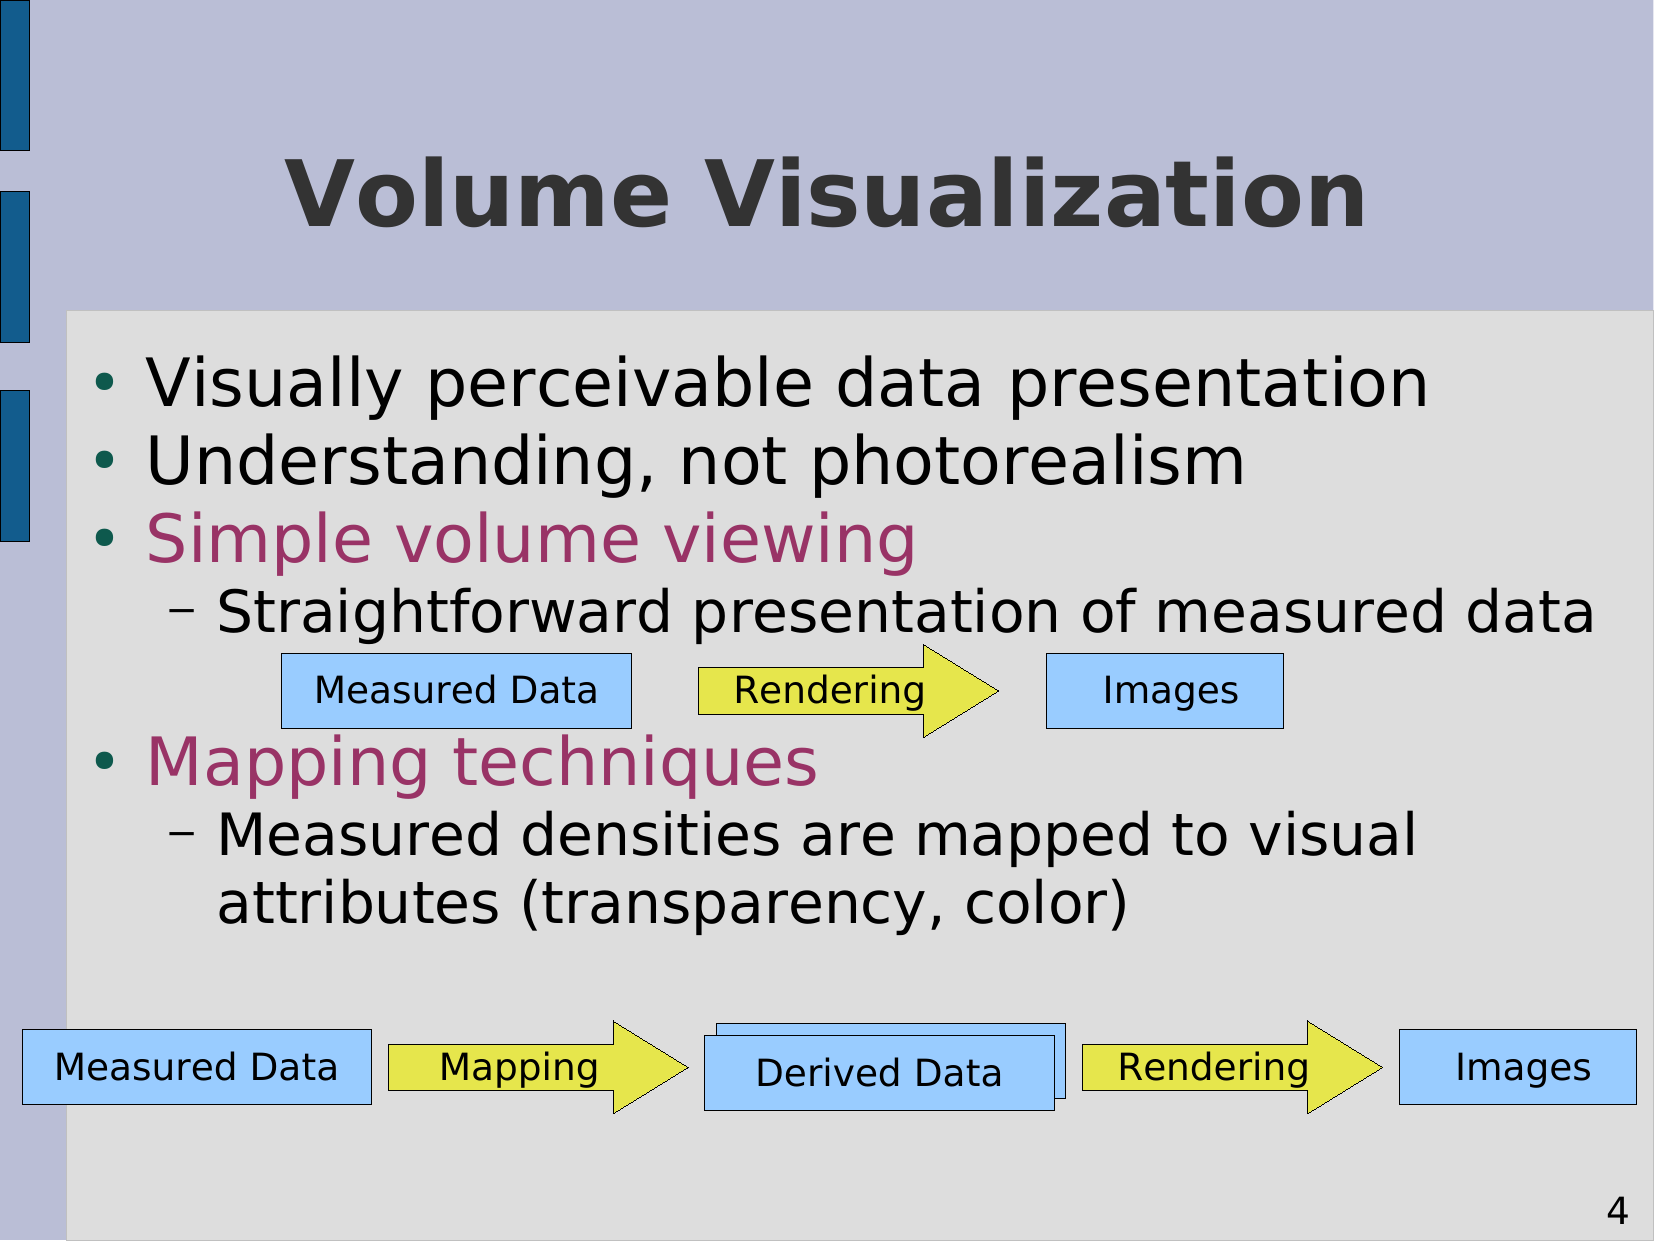

# Volume Visualization
Visually perceivable data presentation
Understanding, not photorealism
Simple volume viewing
Straightforward presentation of measured data
Mapping techniques
Measured densities are mapped to visual attributes (transparency, color)
Rendering
Measured Data
 Images
Mapping
Rendering
Measured Data
Derived Data
Measured Data
 Images